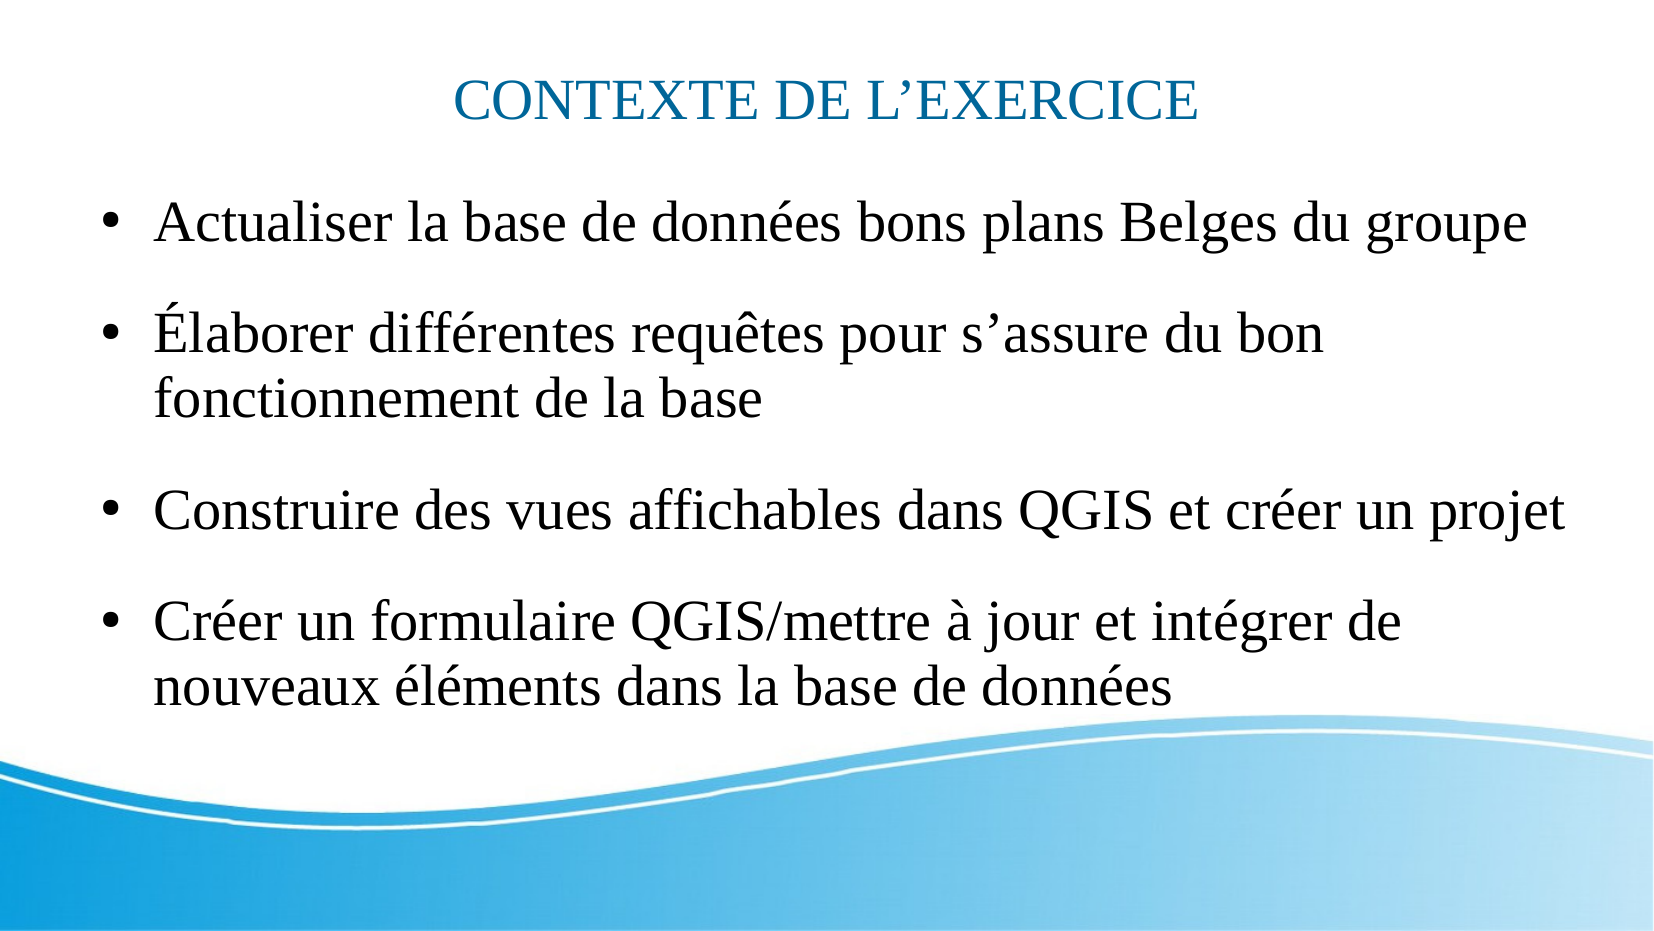

# CONTEXTE DE L’EXERCICE
Actualiser la base de données bons plans Belges du groupe
Élaborer différentes requêtes pour s’assure du bon fonctionnement de la base
Construire des vues affichables dans QGIS et créer un projet
Créer un formulaire QGIS/mettre à jour et intégrer de nouveaux éléments dans la base de données